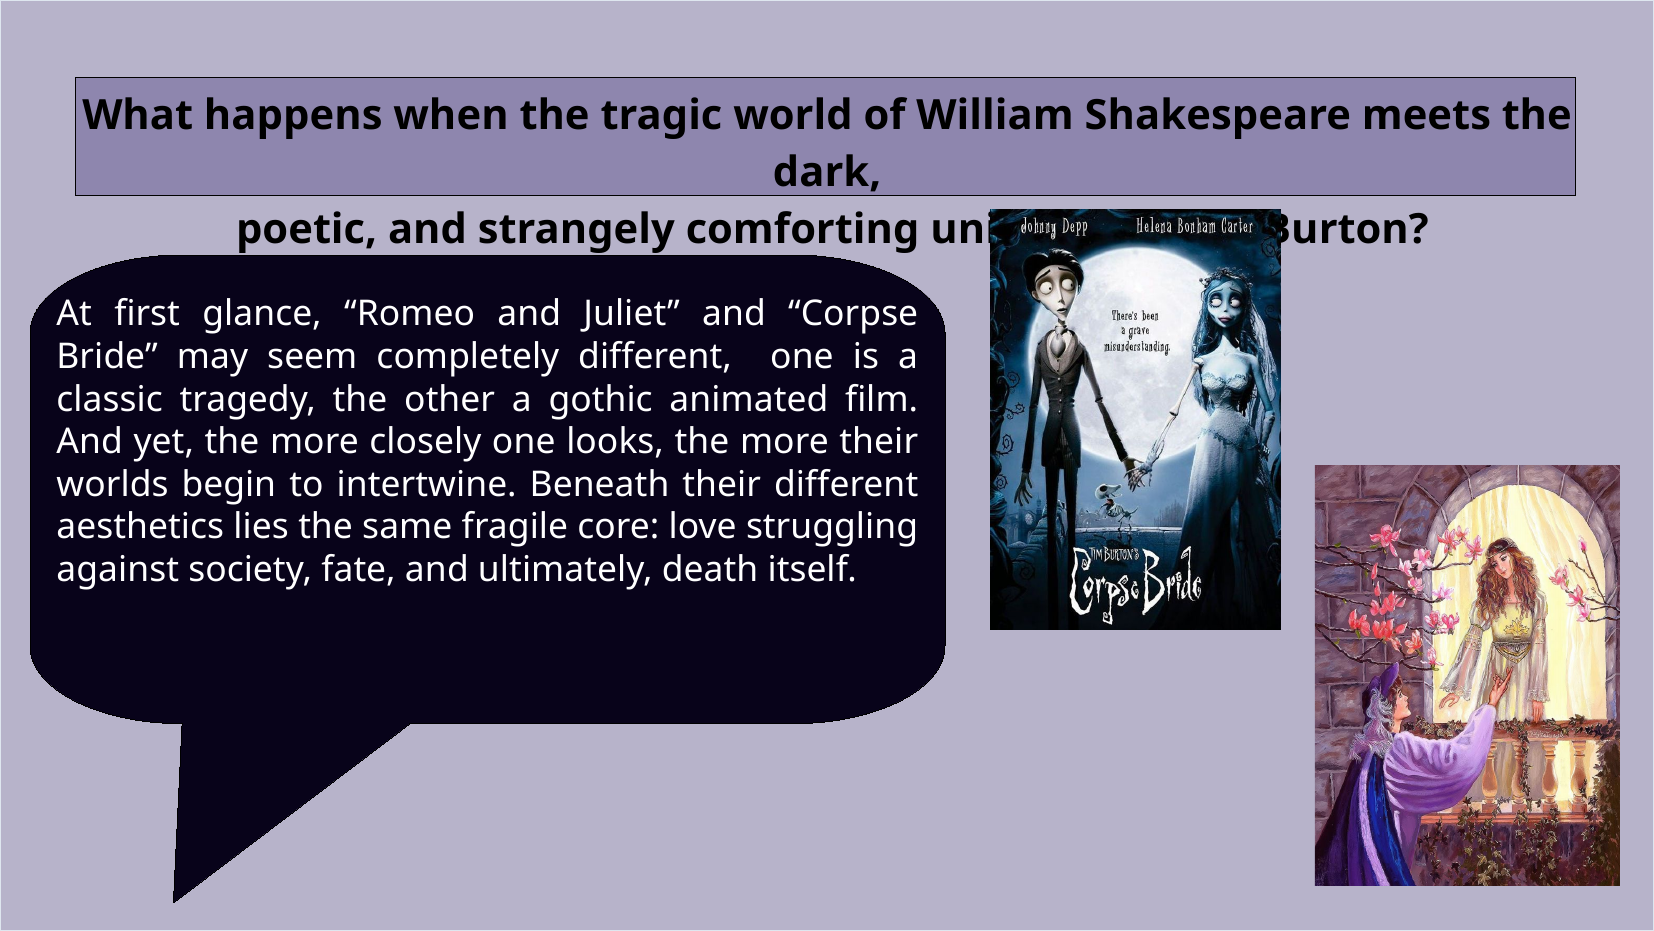

What happens when the tragic world of William Shakespeare meets the dark,
 poetic, and strangely comforting universe of Tim Burton?
# At first glance, “Romeo and Juliet” and “Corpse Bride” may seem completely different, one is a classic tragedy, the other a gothic animated film. And yet, the more closely one looks, the more their worlds begin to intertwine. Beneath their different aesthetics lies the same fragile core: love struggling against society, fate, and ultimately, death itself.